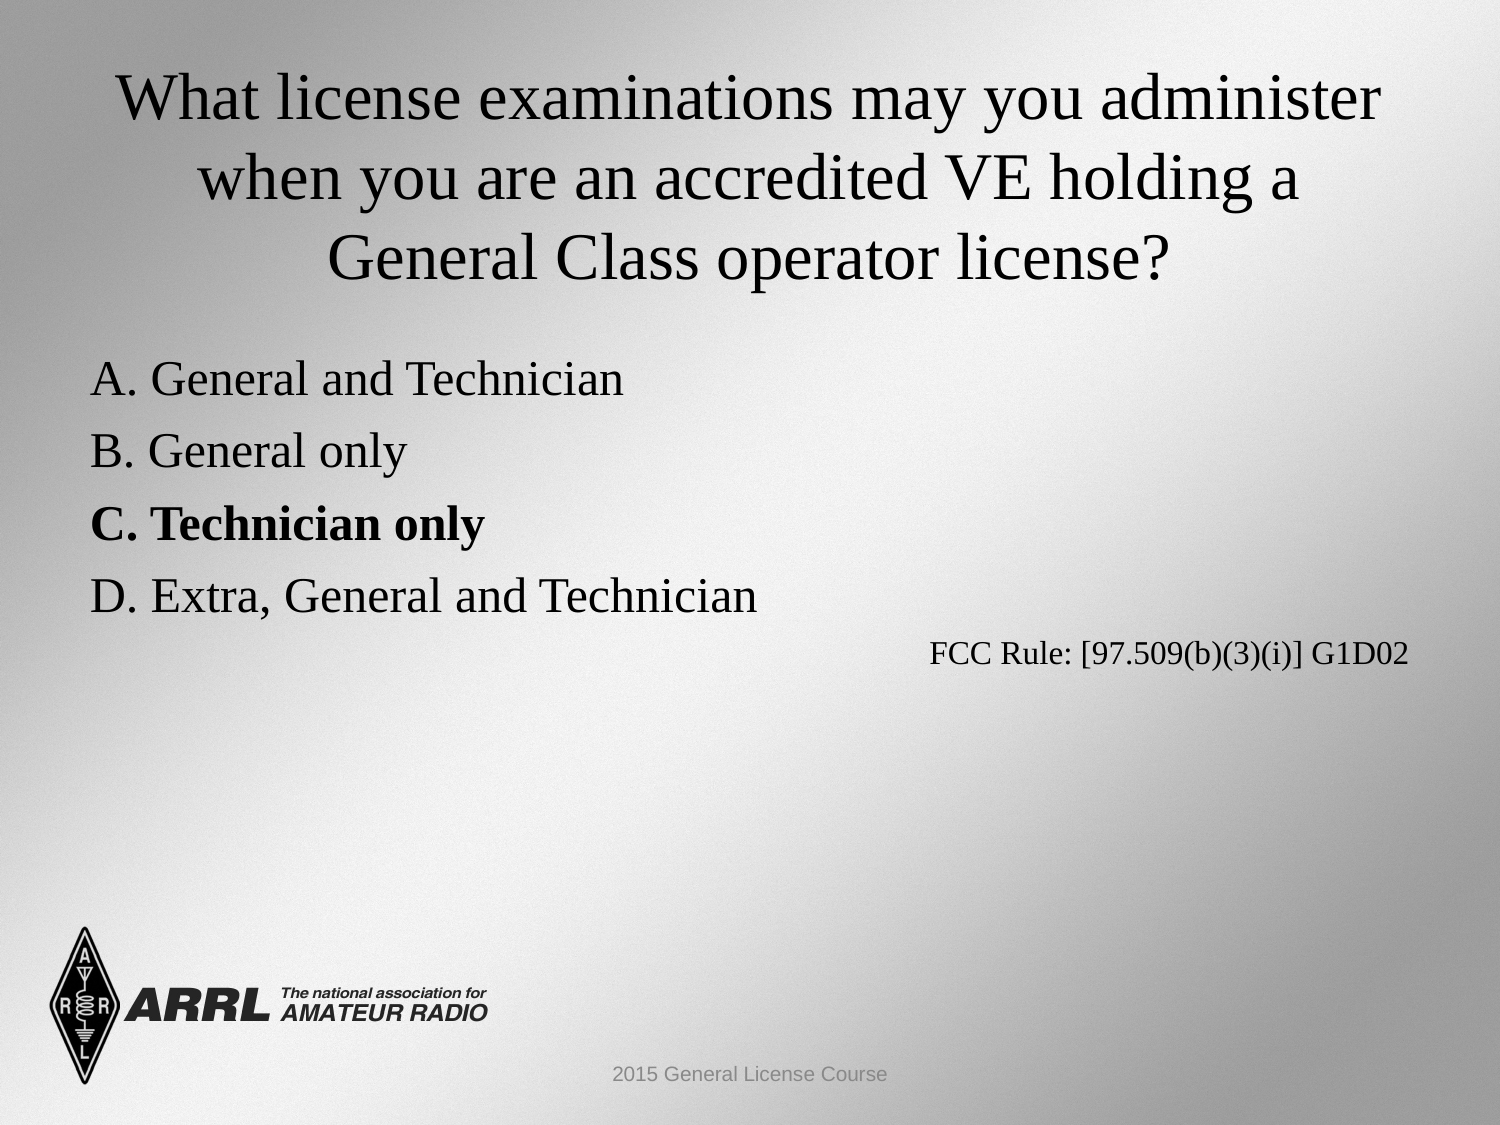

# What license examinations may you administer when you are an accredited VE holding a General Class operator license?
A. General and Technician
B. General only
C. Technician only
D. Extra, General and Technician
FCC Rule: [97.509(b)(3)(i)] G1D02
2015 General License Course